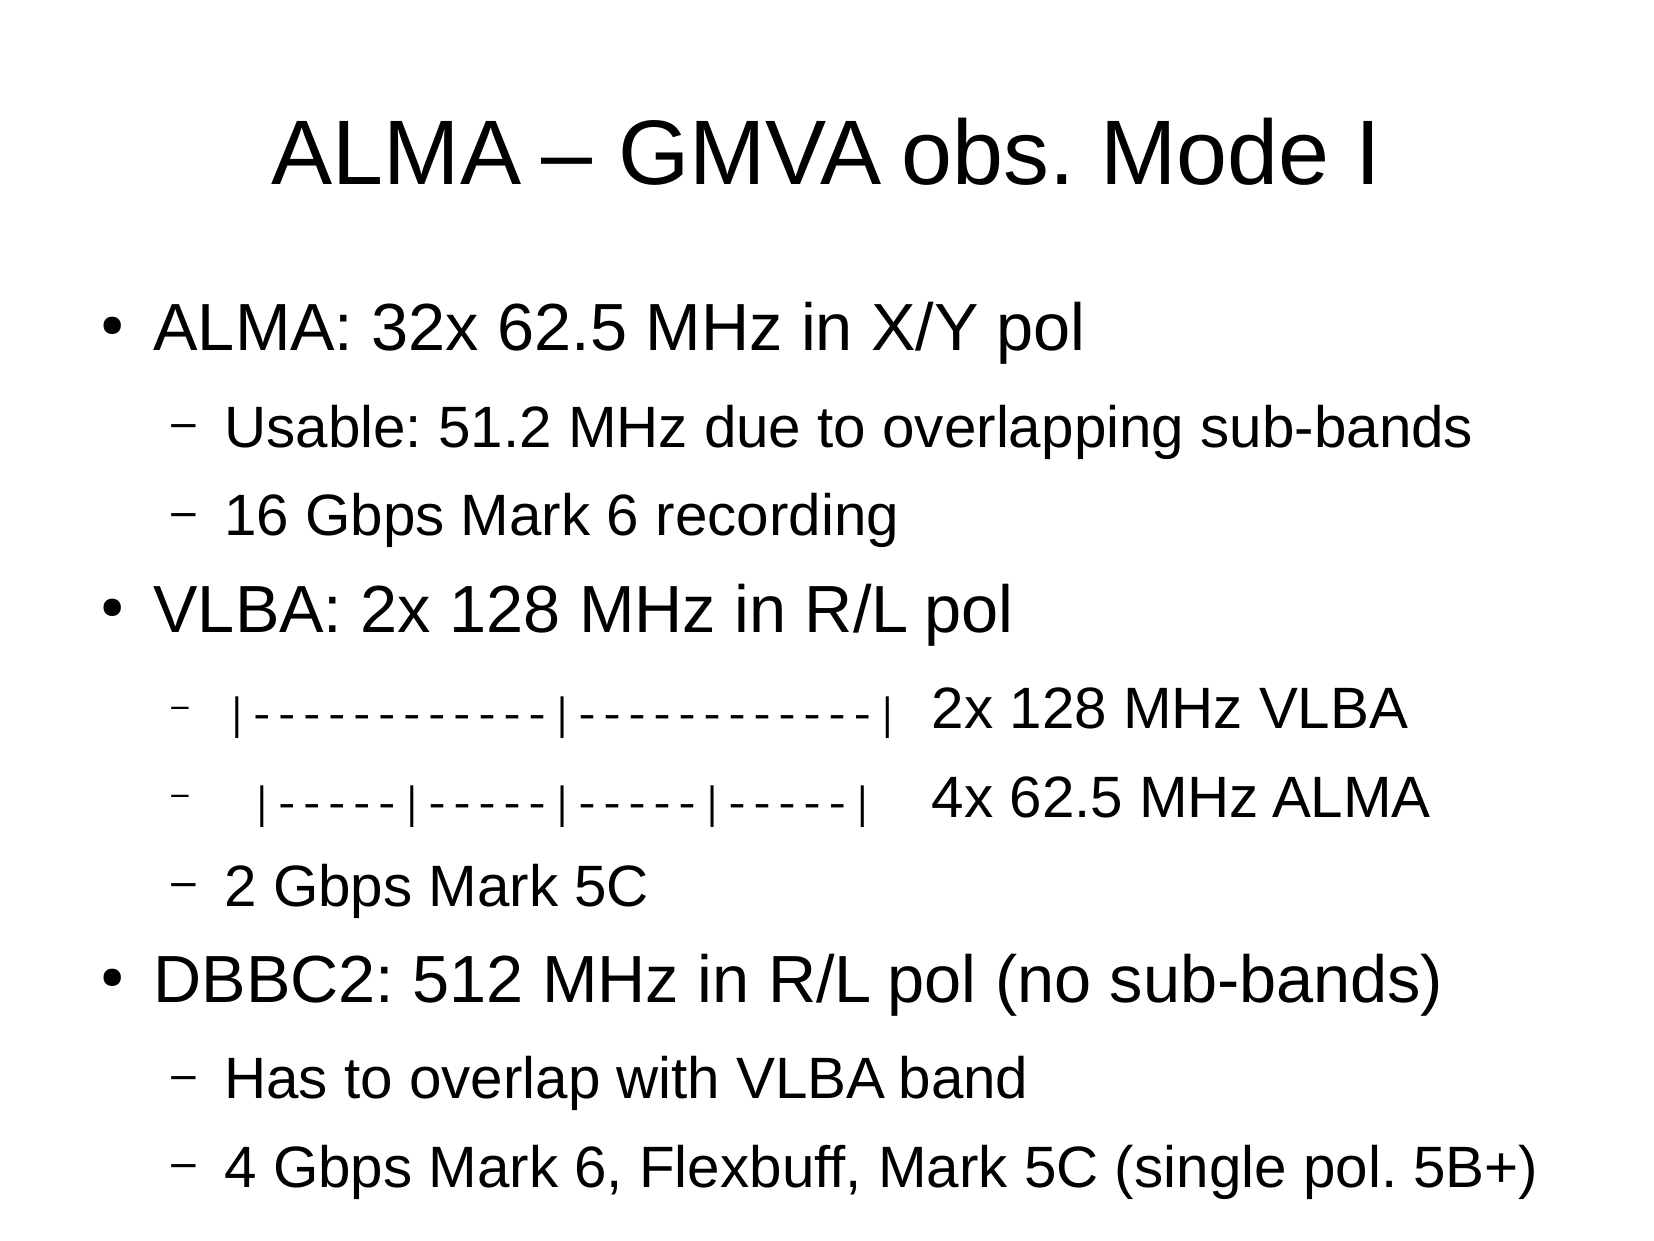

# ALMA – GMVA obs. Mode I
ALMA: 32x 62.5 MHz in X/Y pol
Usable: 51.2 MHz due to overlapping sub-bands
16 Gbps Mark 6 recording
VLBA: 2x 128 MHz in R/L pol
|------------|------------| 2x 128 MHz VLBA
 |-----|-----|-----|-----| 4x 62.5 MHz ALMA
2 Gbps Mark 5C
DBBC2: 512 MHz in R/L pol (no sub-bands)
Has to overlap with VLBA band
4 Gbps Mark 6, Flexbuff, Mark 5C (single pol. 5B+)